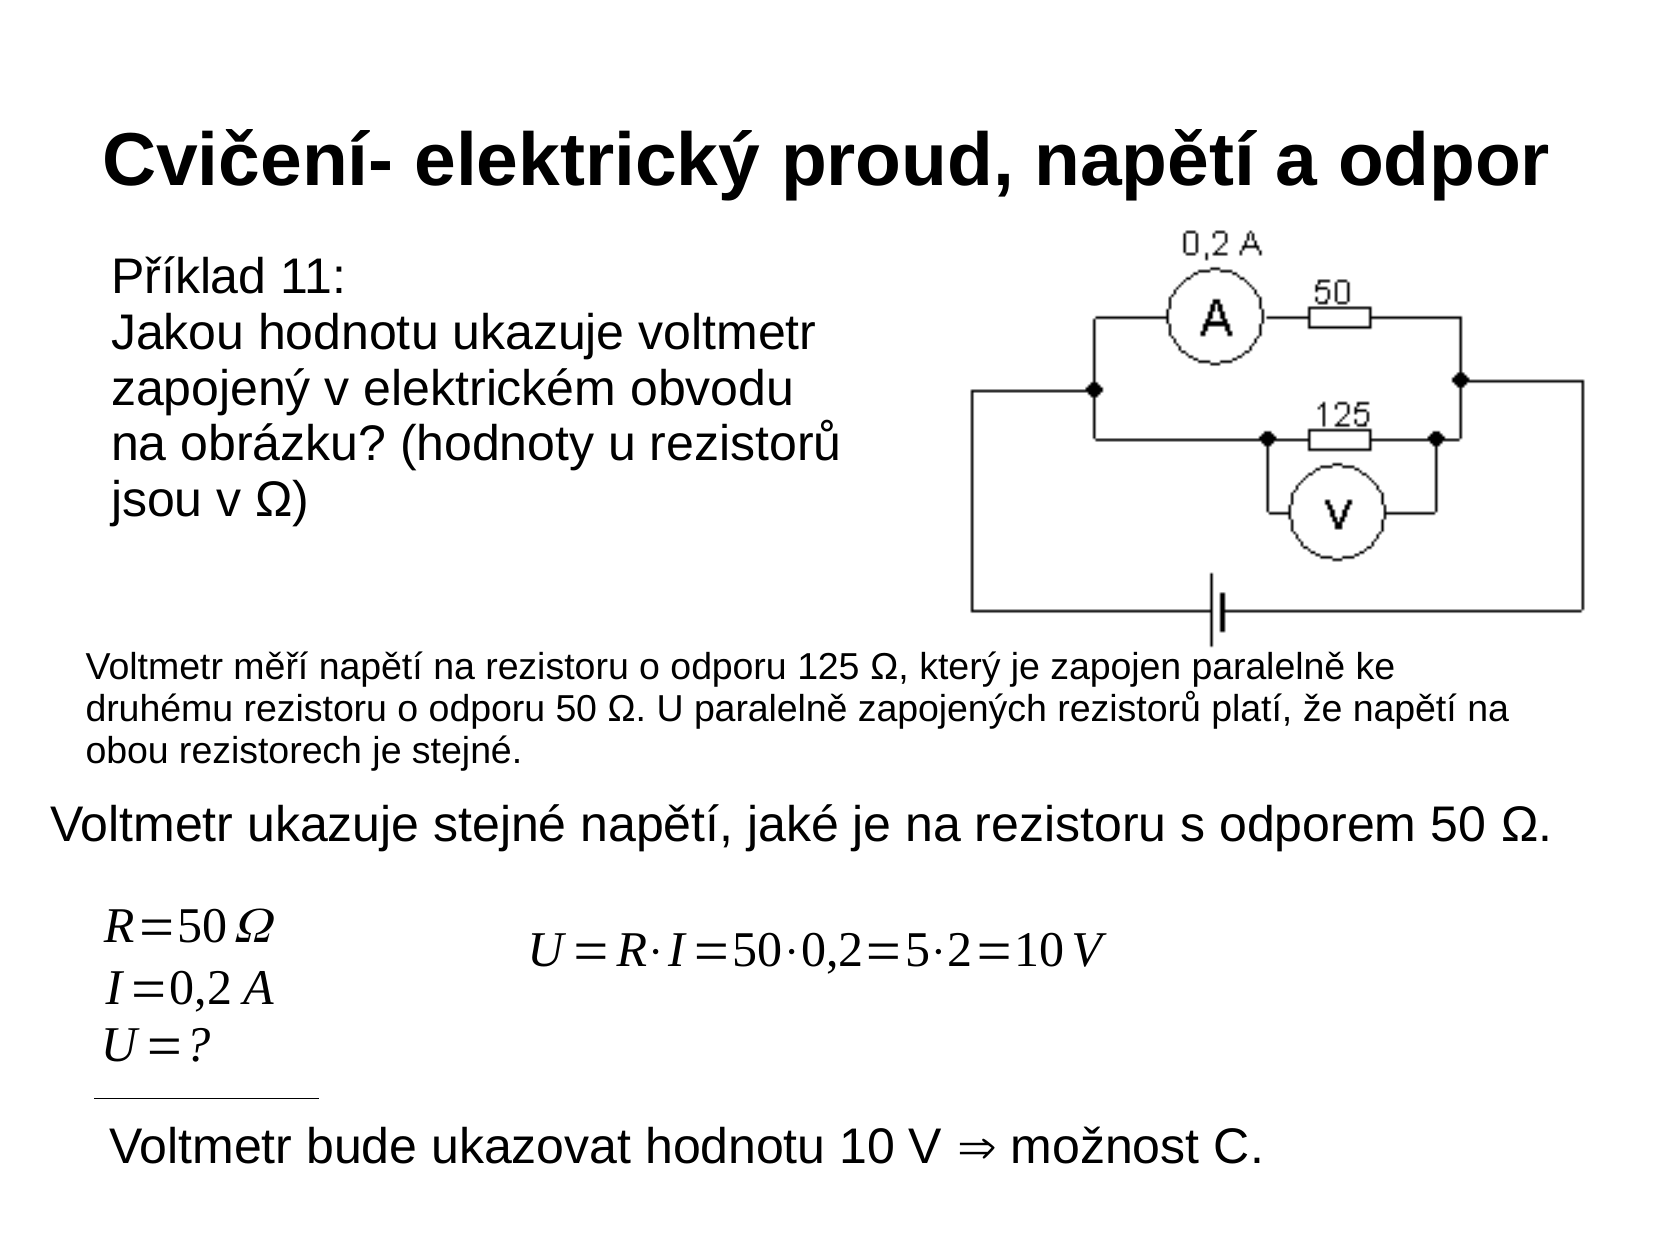

# Cvičení- elektrický proud, napětí a odpor
Příklad 11:
Jakou hodnotu ukazuje voltmetr
zapojený v elektrickém obvodu
na obrázku? (hodnoty u rezistorů
jsou v Ω)
Voltmetr měří napětí na rezistoru o odporu 125 Ω, který je zapojen paralelně ke druhému rezistoru o odporu 50 Ω. U paralelně zapojených rezistorů platí, že napětí na obou rezistorech je stejné.
Voltmetr ukazuje stejné napětí, jaké je na rezistoru s odporem 50 Ω.
Voltmetr bude ukazovat hodnotu 10 V  možnost C.